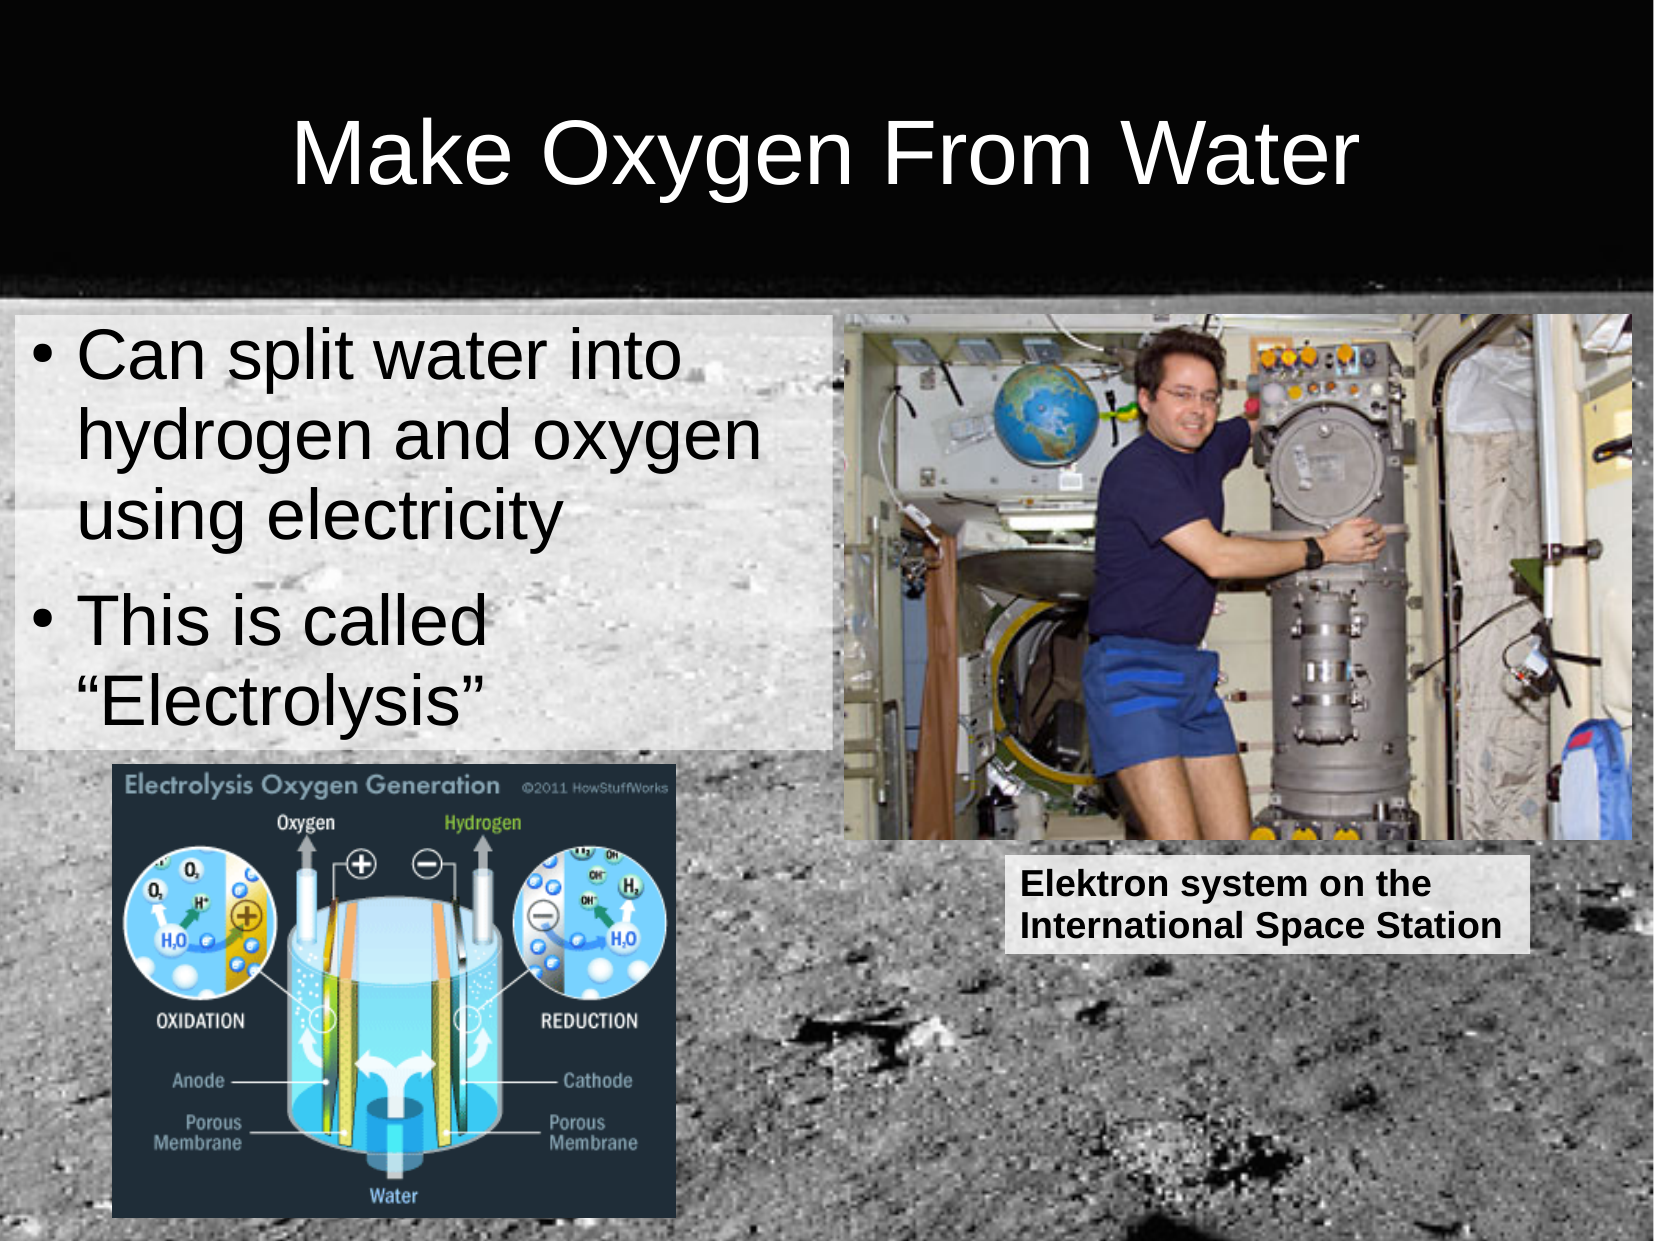

# Make Oxygen From Water
Can split water into hydrogen and oxygen using electricity
This is called “Electrolysis”
Elektron system on the International Space Station